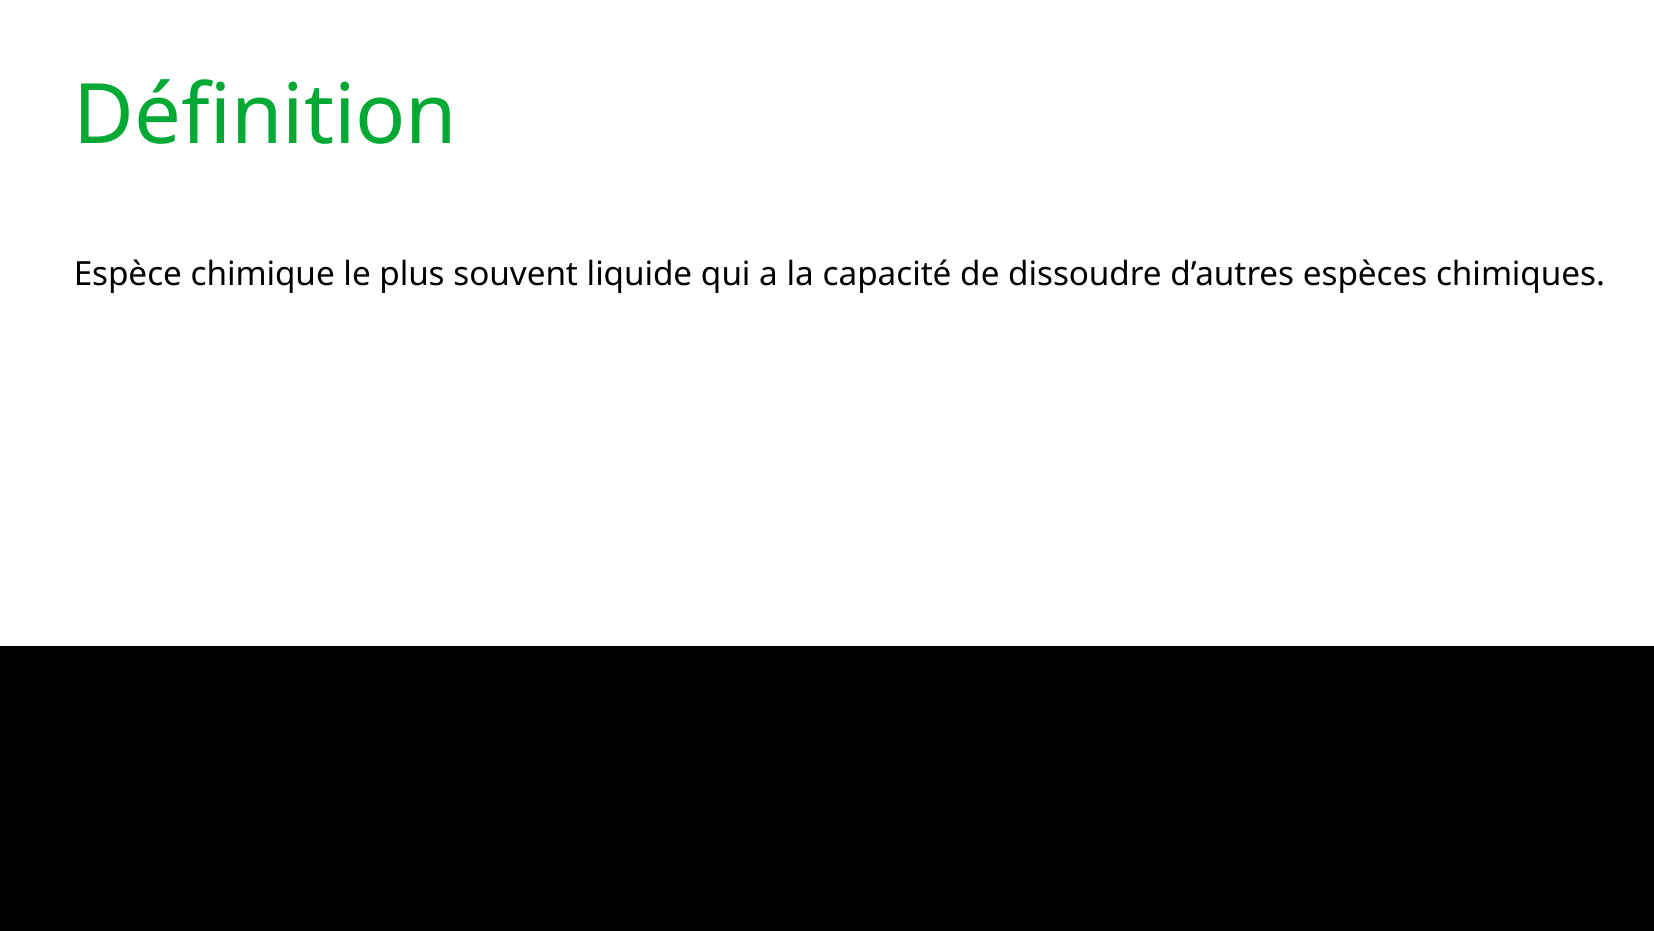

Définition
Espèce chimique le plus souvent liquide qui a la capacité de dissoudre d’autres espèces chimiques.